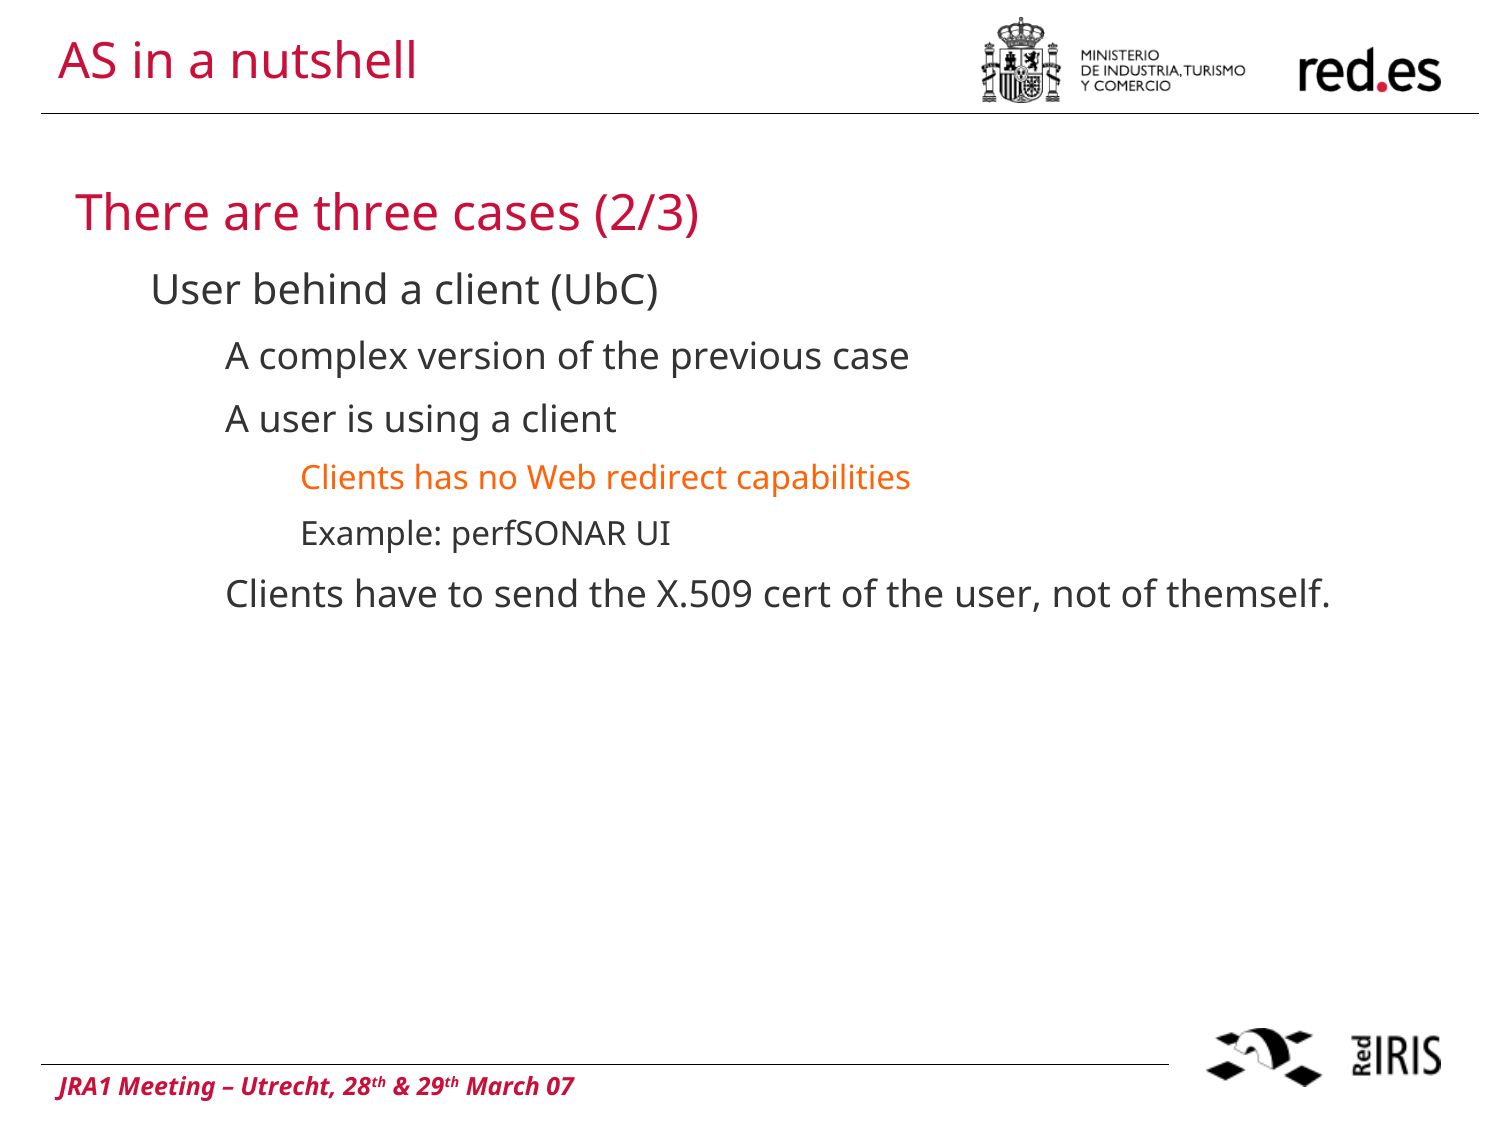

# AS in a nutshell
There are three cases (2/3)
User behind a client (UbC)
A complex version of the previous case
A user is using a client
Clients has no Web redirect capabilities
Example: perfSONAR UI
Clients have to send the X.509 cert of the user, not of themself.